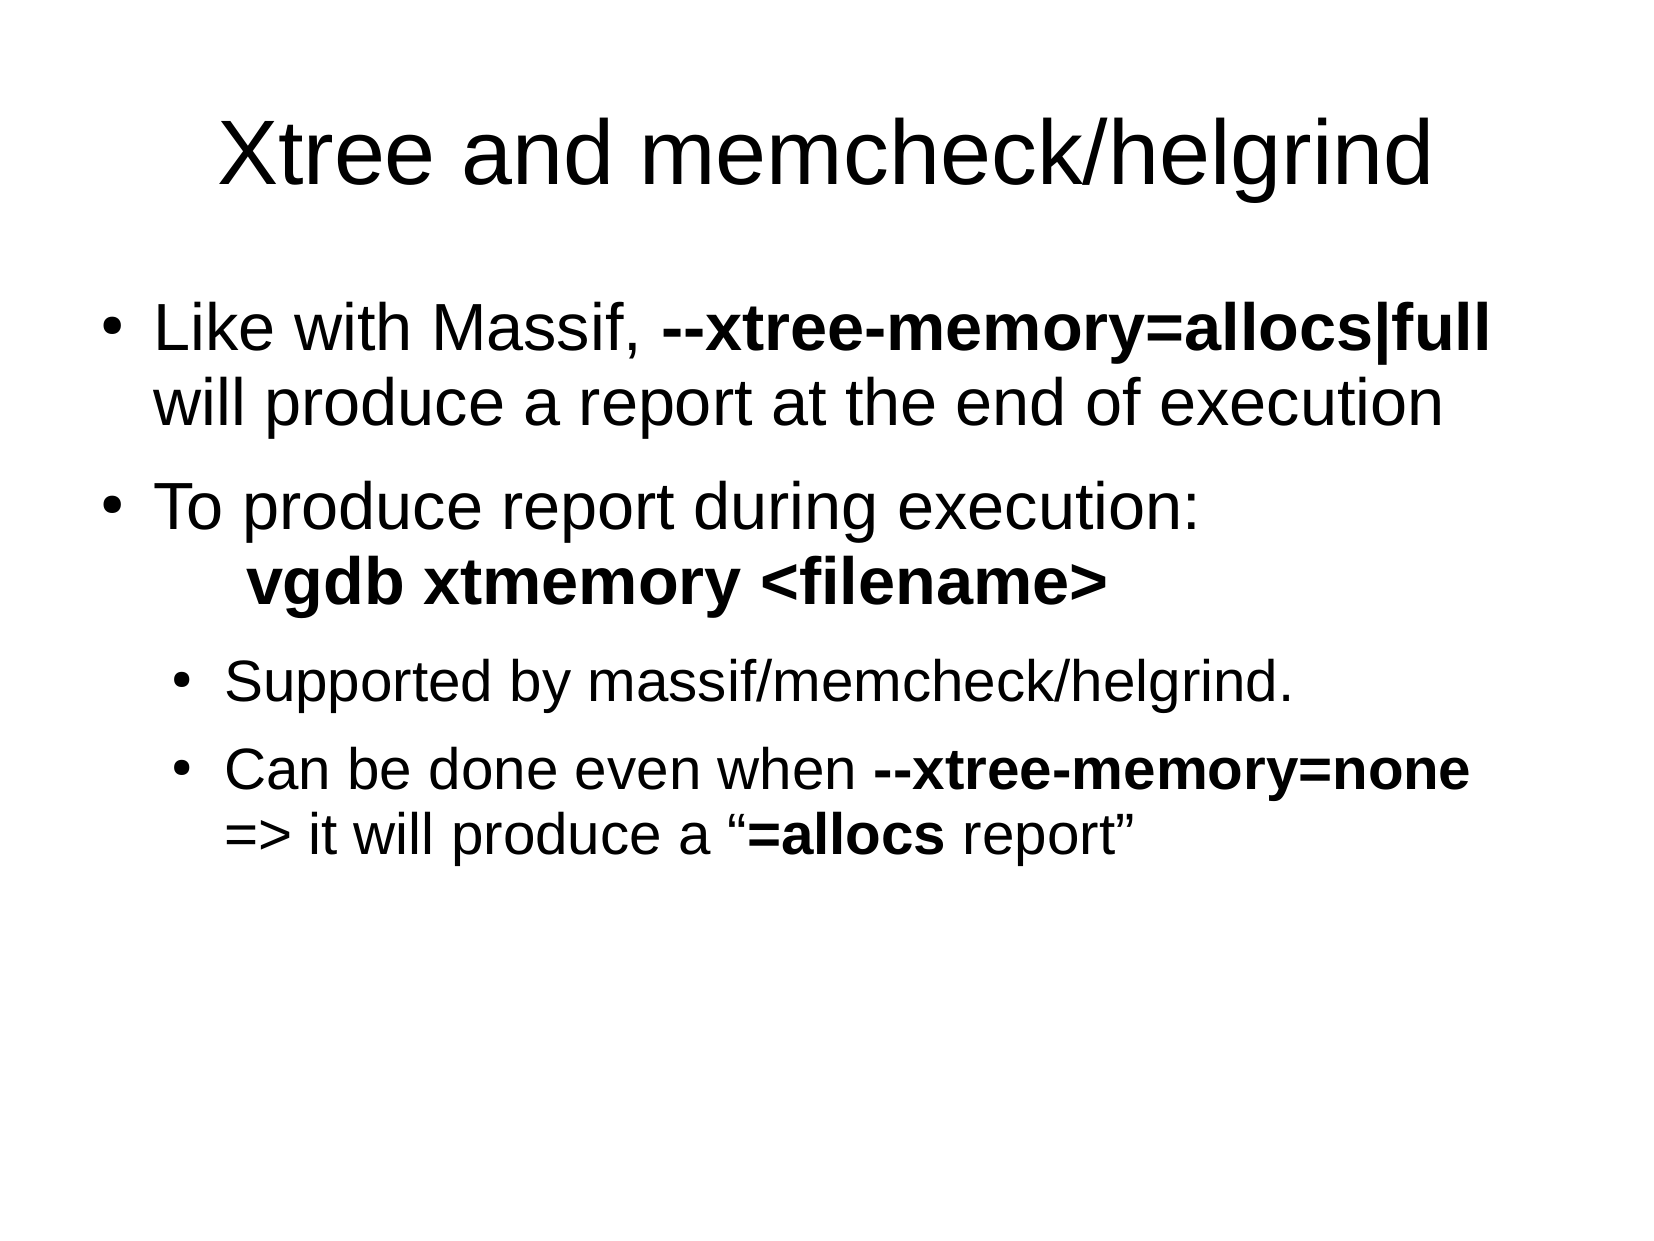

# Xtree and memcheck/helgrind
Like with Massif, --xtree-memory=allocs|full will produce a report at the end of execution
To produce report during execution:
 vgdb xtmemory <filename>
Supported by massif/memcheck/helgrind.
Can be done even when --xtree-memory=none
=> it will produce a “=allocs report”